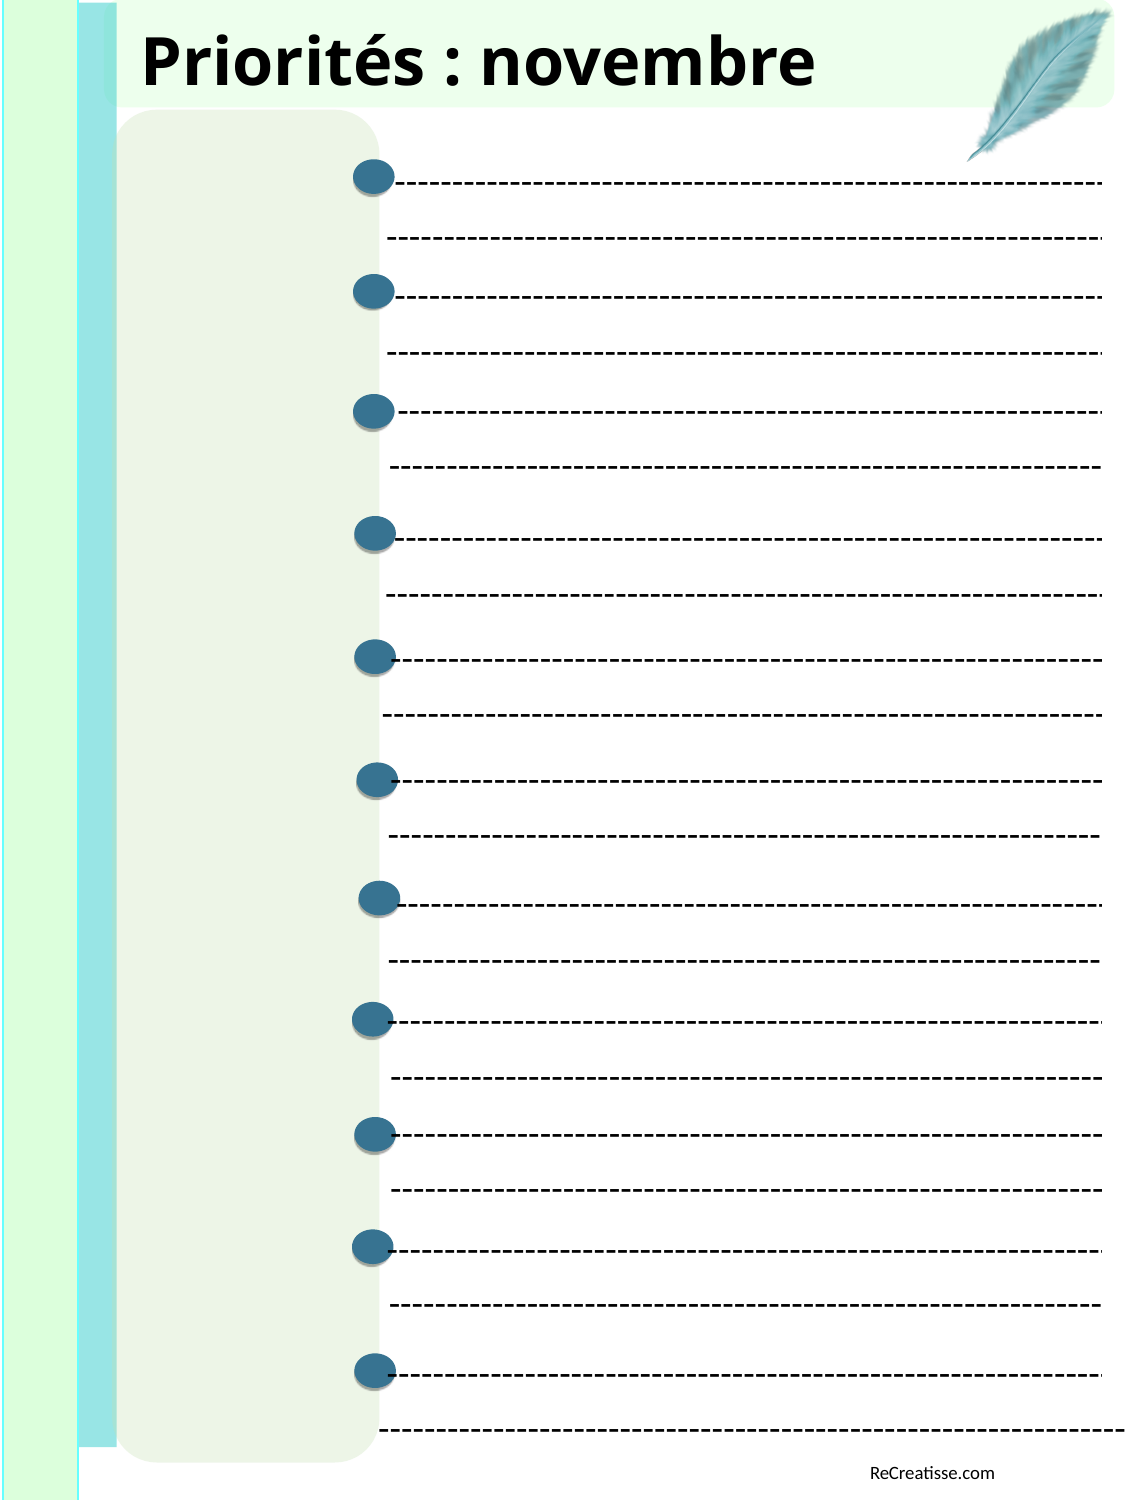

Priorités : novembre
--------------------------------------------------------------------------------------
--------------------------------------------------------------------------------------
--------------------------------------------------------------------------------------
--------------------------------------------------------------------------------------
--------------------------------------------------------------------------------------
--------------------------------------------------------------------------------------
--------------------------------------------------------------------------------------
--------------------------------------------------------------------------------------
--------------------------------------------------------------------------------------
--------------------------------------------------------------------------------------
--------------------------------------------------------------------------------------
--------------------------------------------------------------------------------------
--------------------------------------------------------------------------------------
--------------------------------------------------------------------------------------
--------------------------------------------------------------------------------------
--------------------------------------------------------------------------------------
--------------------------------------------------------------------------------------
--------------------------------------------------------------------------------------
--------------------------------------------------------------------------------------
--------------------------------------------------------------------------------------
--------------------------------------------------------------------------------------
--------------------------------------------------------------------------------------
ReCreatisse.com